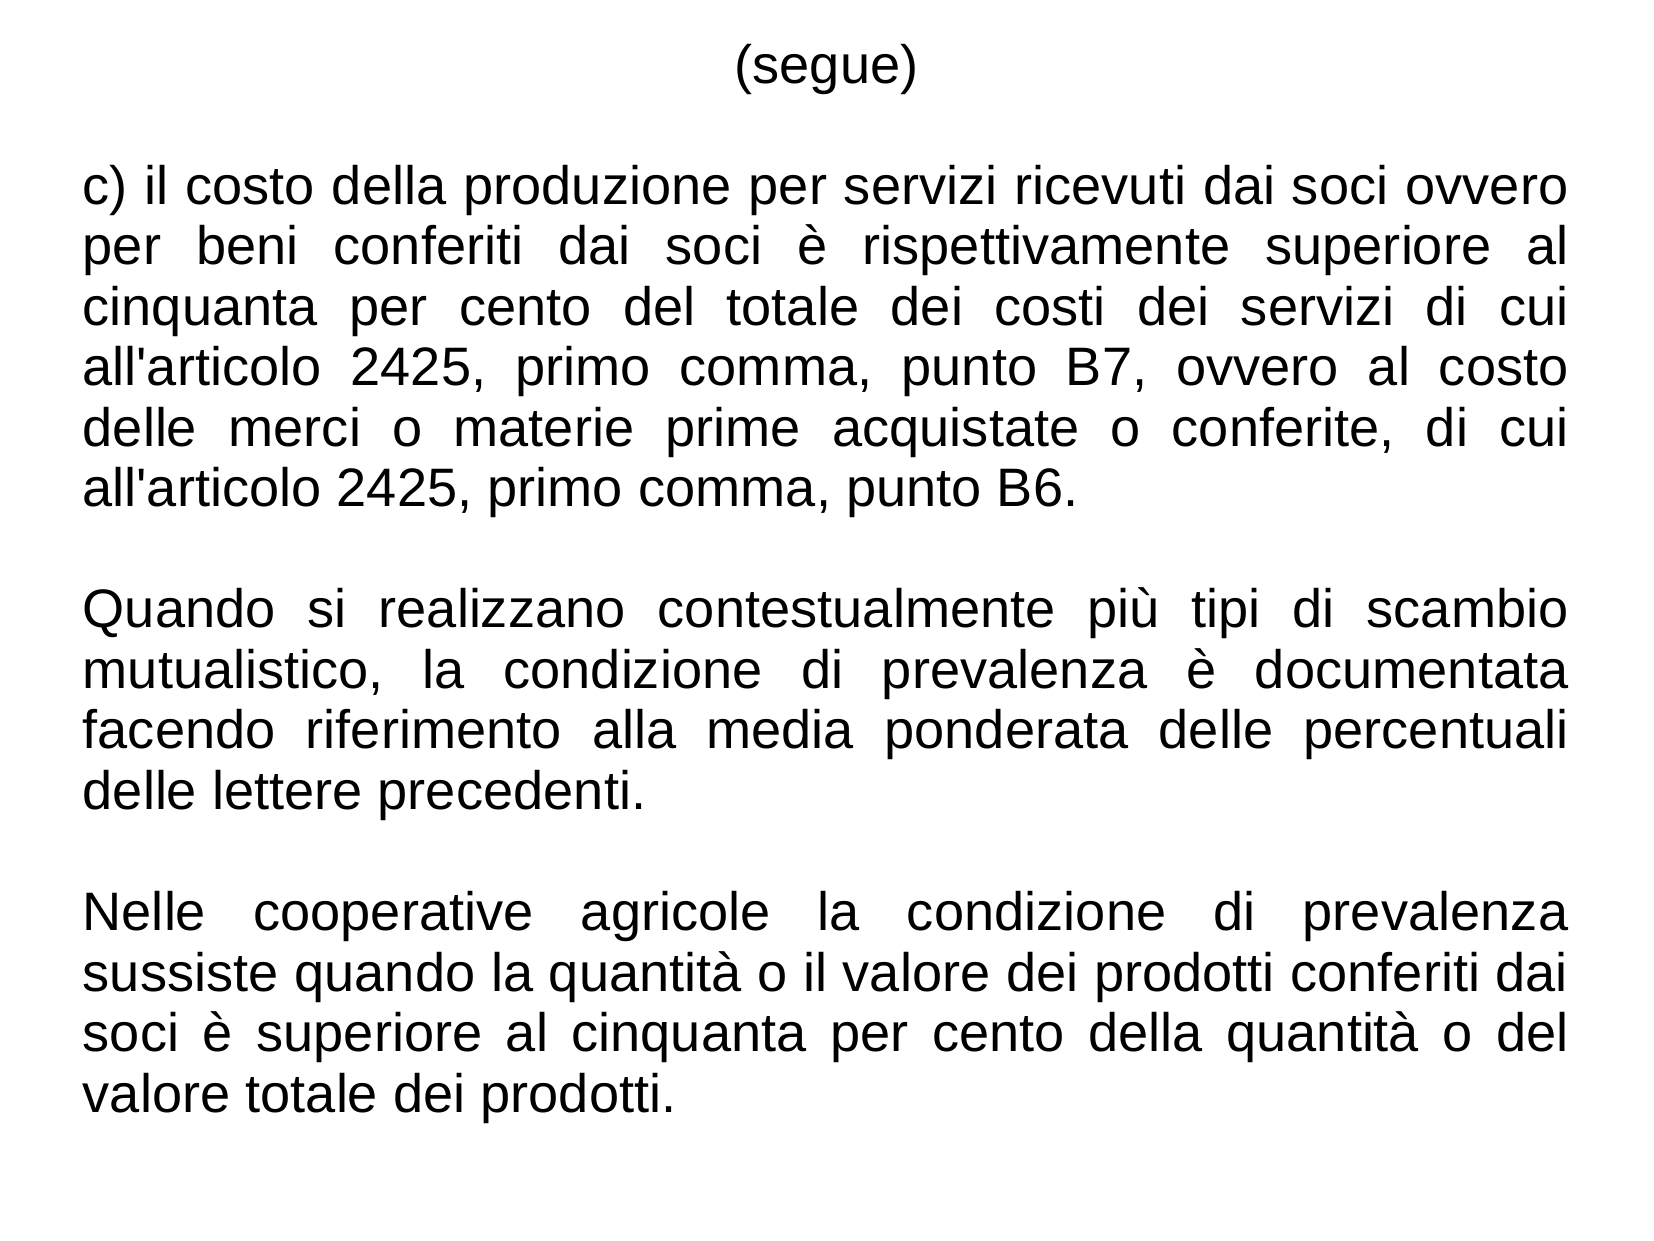

# (segue)
c) il costo della produzione per servizi ricevuti dai soci ovvero per beni conferiti dai soci è rispettivamente superiore al cinquanta per cento del totale dei costi dei servizi di cui all'articolo 2425, primo comma, punto B7, ovvero al costo delle merci o materie prime acquistate o conferite, di cui all'articolo 2425, primo comma, punto B6.
Quando si realizzano contestualmente più tipi di scambio mutualistico, la condizione di prevalenza è documentata facendo riferimento alla media ponderata delle percentuali delle lettere precedenti.
Nelle cooperative agricole la condizione di prevalenza sussiste quando la quantità o il valore dei prodotti conferiti dai soci è superiore al cinquanta per cento della quantità o del valore totale dei prodotti.